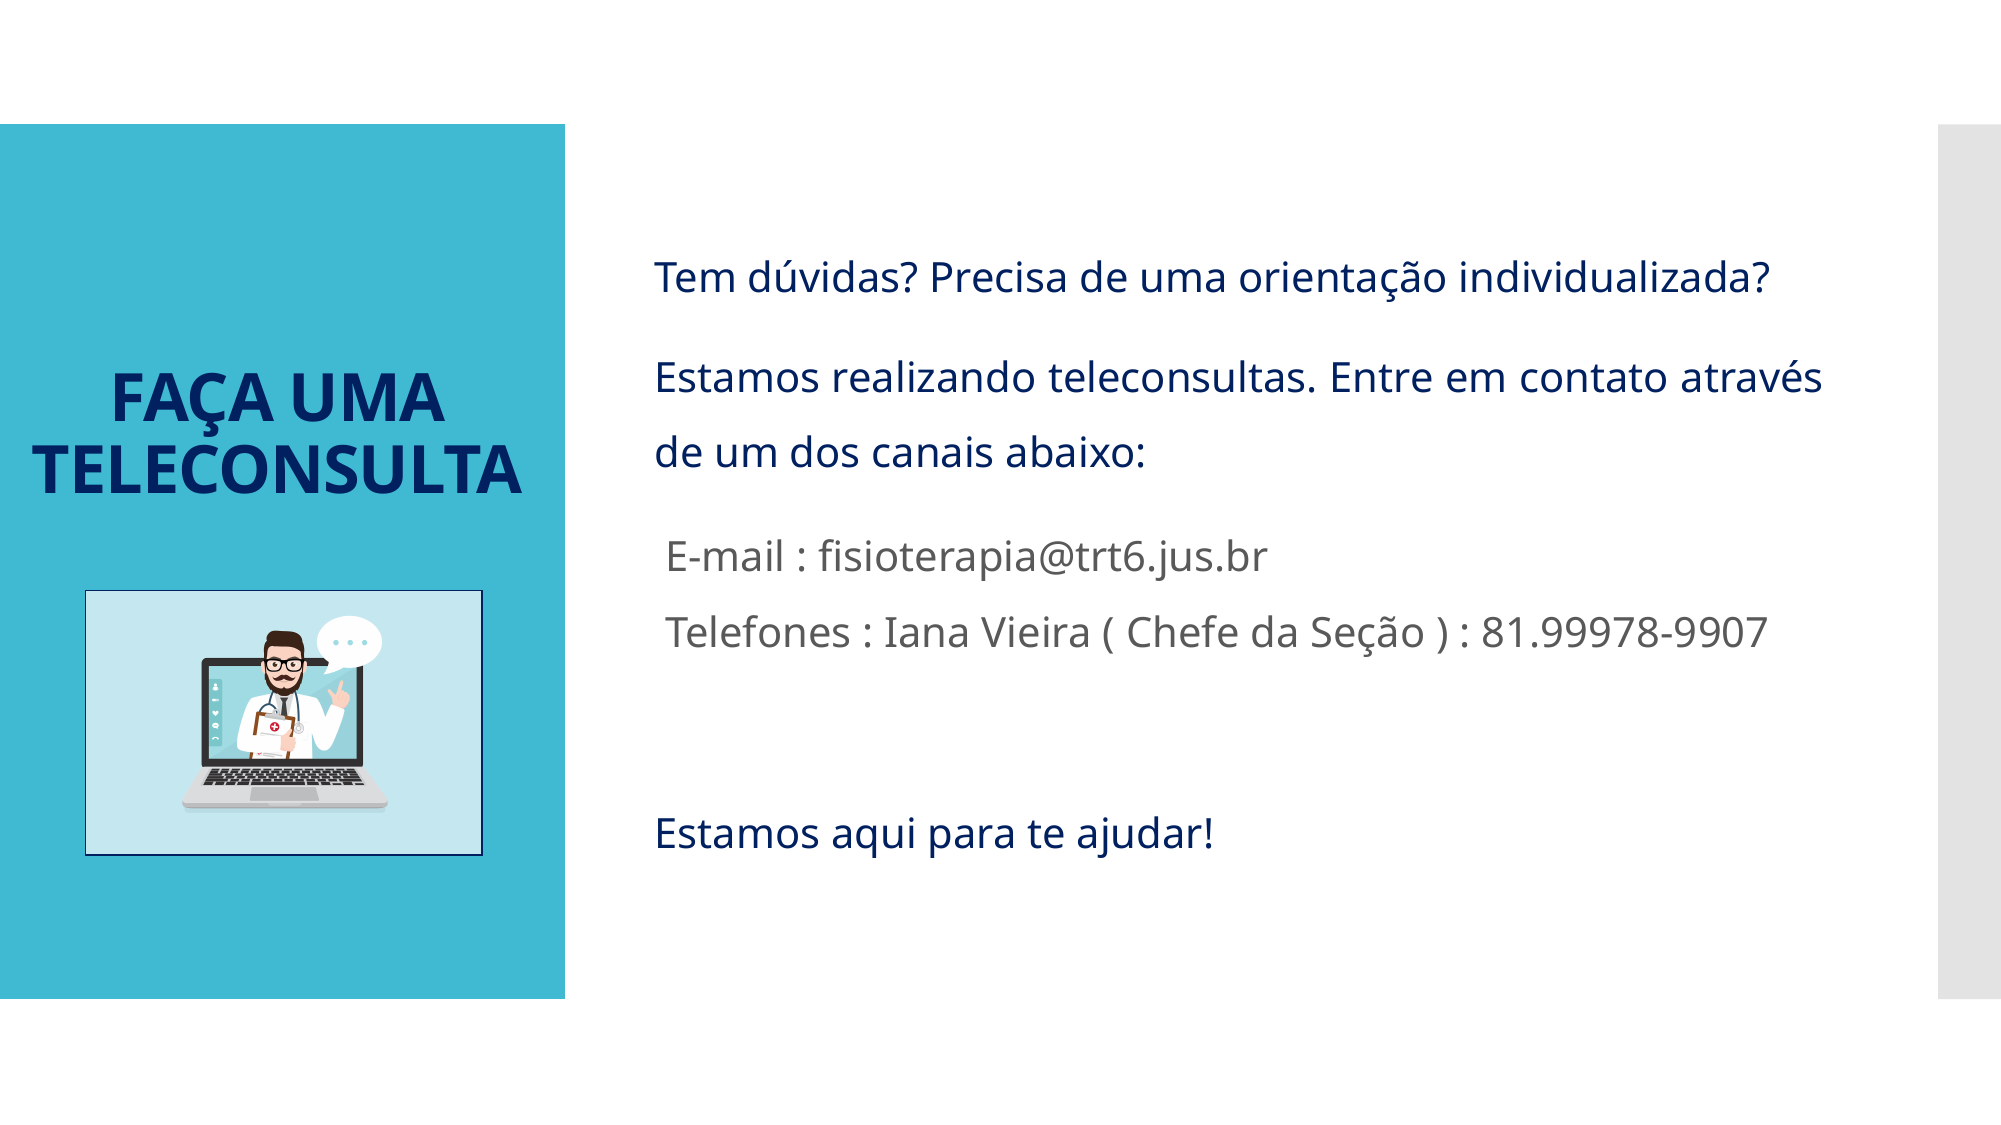

Tem dúvidas? Precisa de uma orientação individualizada?
Estamos realizando teleconsultas. Entre em contato através de um dos canais abaixo:
 E-mail : fisioterapia@trt6.jus.br
 Telefones : Iana Vieira ( Chefe da Seção ) : 81.99978-9907
Estamos aqui para te ajudar!
# FAÇA UMA TELECONSULTA